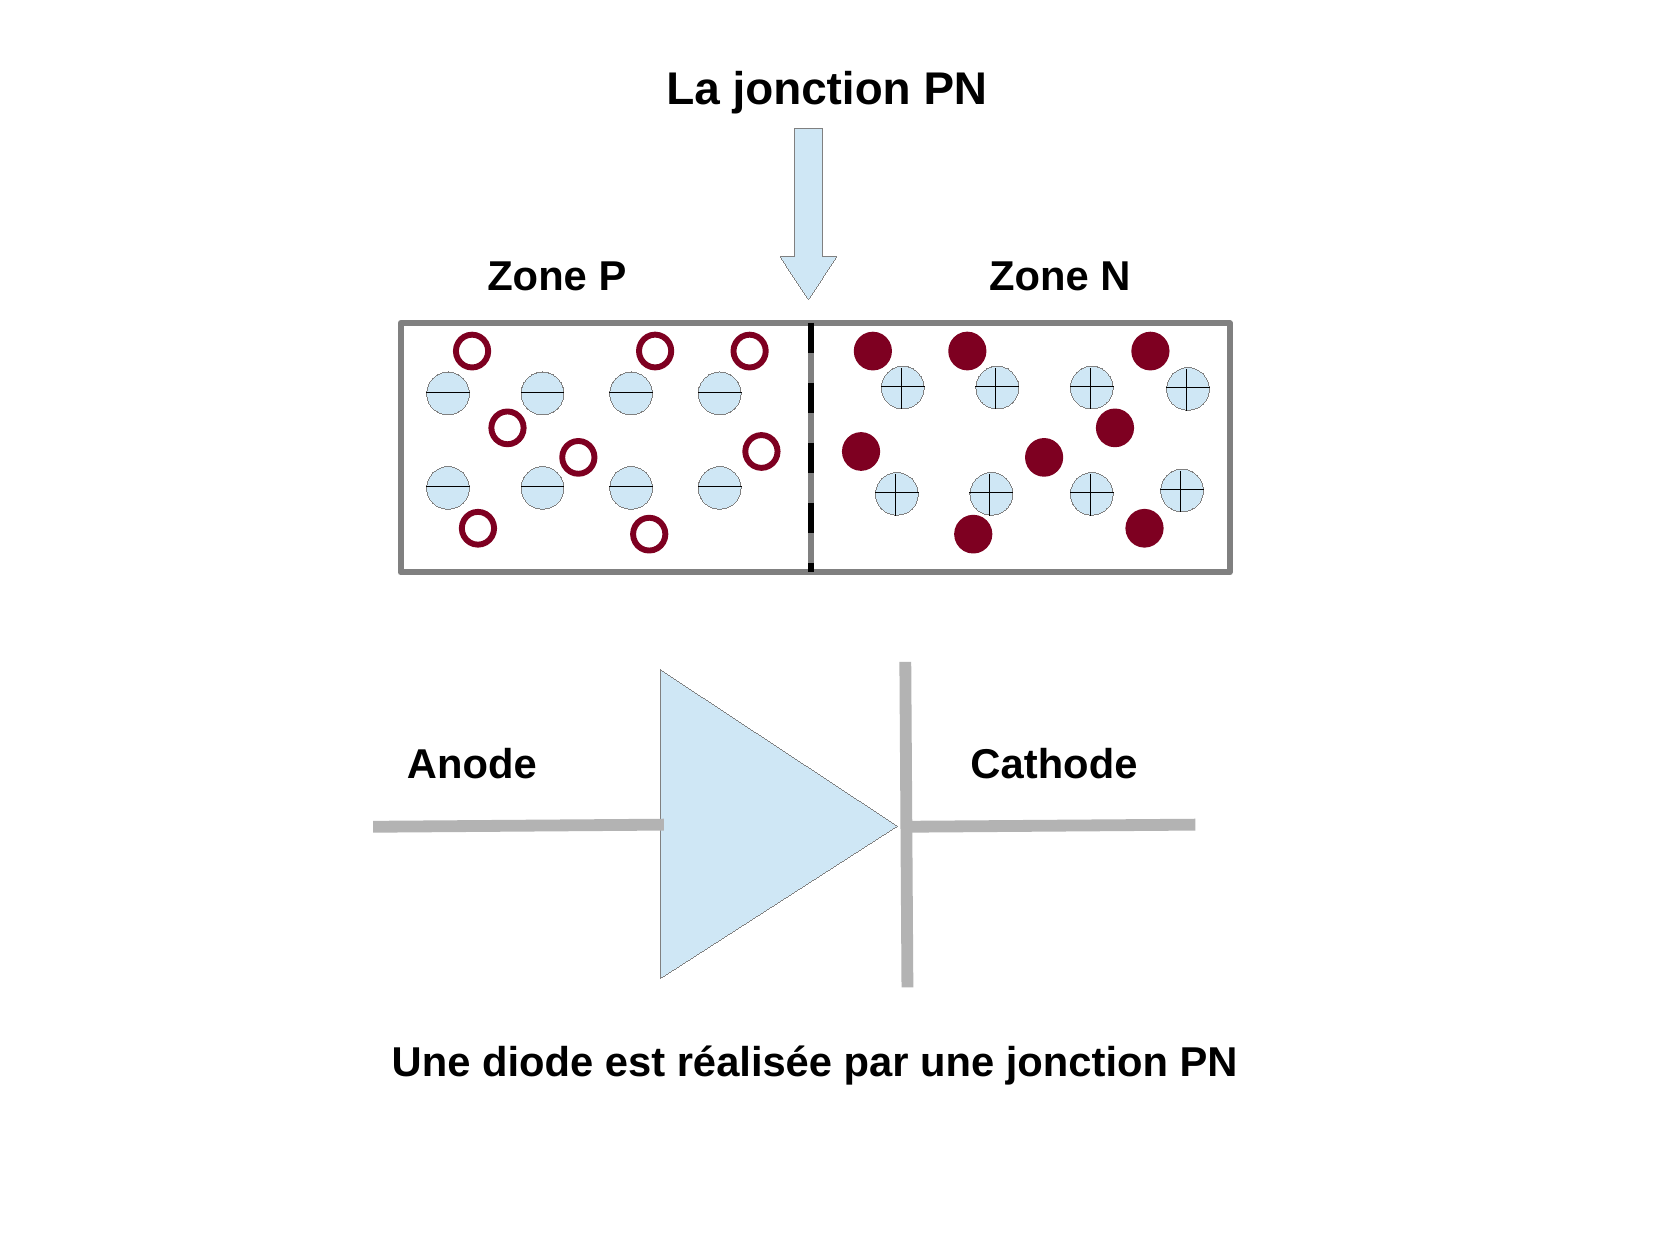

# La jonction PN
Zone P
Zone N
Anode
Cathode
Une diode est réalisée par une jonction PN